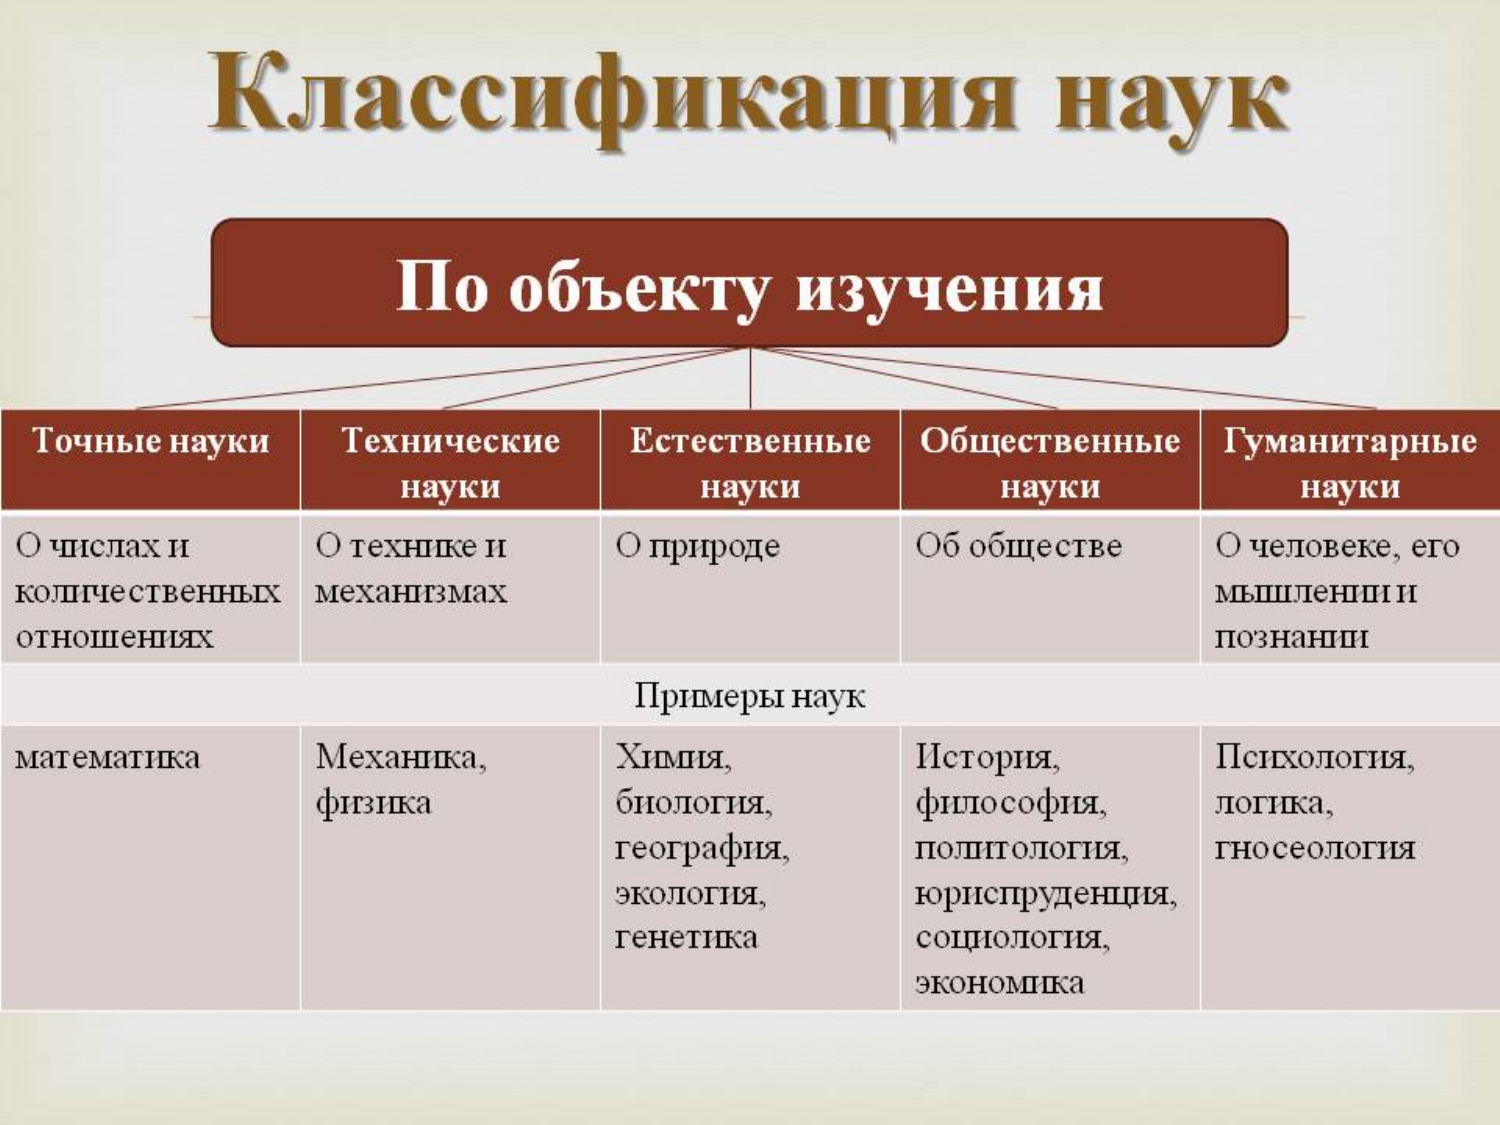

#
Обыденное мировоззрение складывается стихийно у каждого человека в процессе его повседневной деятельности.  Основные характеристики: Чувственно-эмоциональное восприятие мира Существенная роль традиций